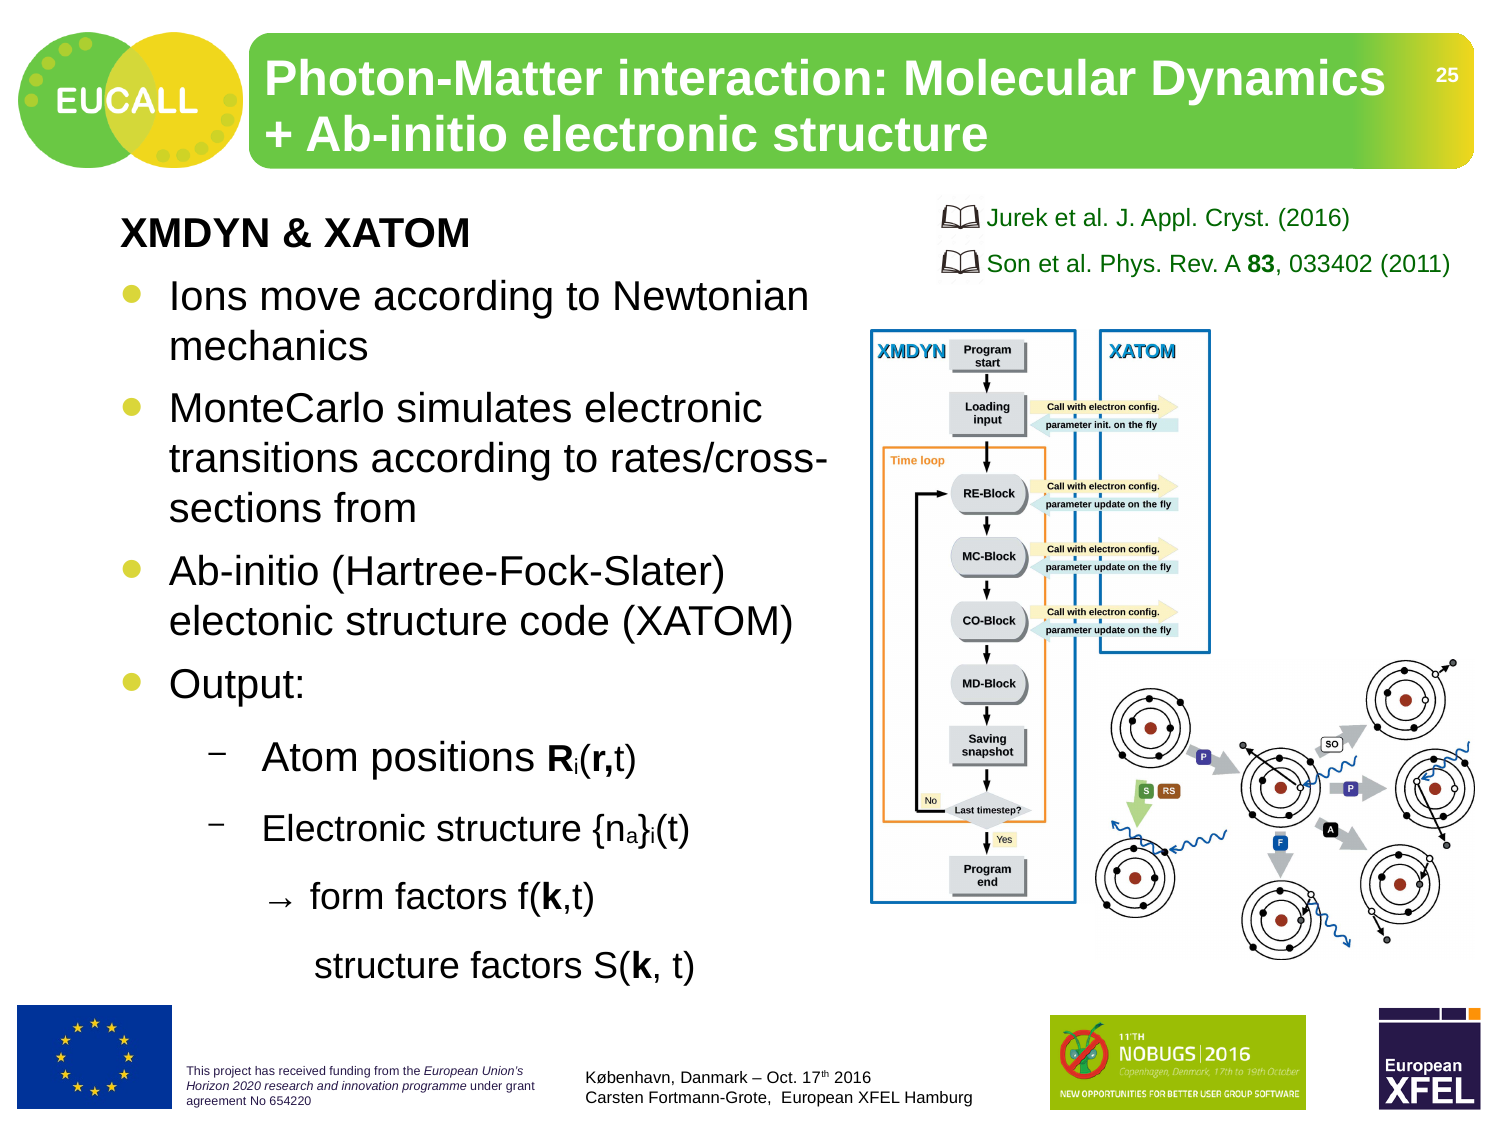

# Photon-Matter interaction: Molecular Dynamics + Ab-initio electronic structure
 Jurek et al. J. Appl. Cryst. (2016)
XMDYN & XATOM
Ions move according to Newtonian mechanics
MonteCarlo simulates electronic transitions according to rates/cross-sections from
Ab-initio (Hartree-Fock-Slater) electonic structure code (XATOM)
Output:
Atom positions Ri(r,t)
Electronic structure {na}i(t)
→ form factors f(k,t)
 structure factors S(k, t)
 Son et al. Phys. Rev. A 83, 033402 (2011)